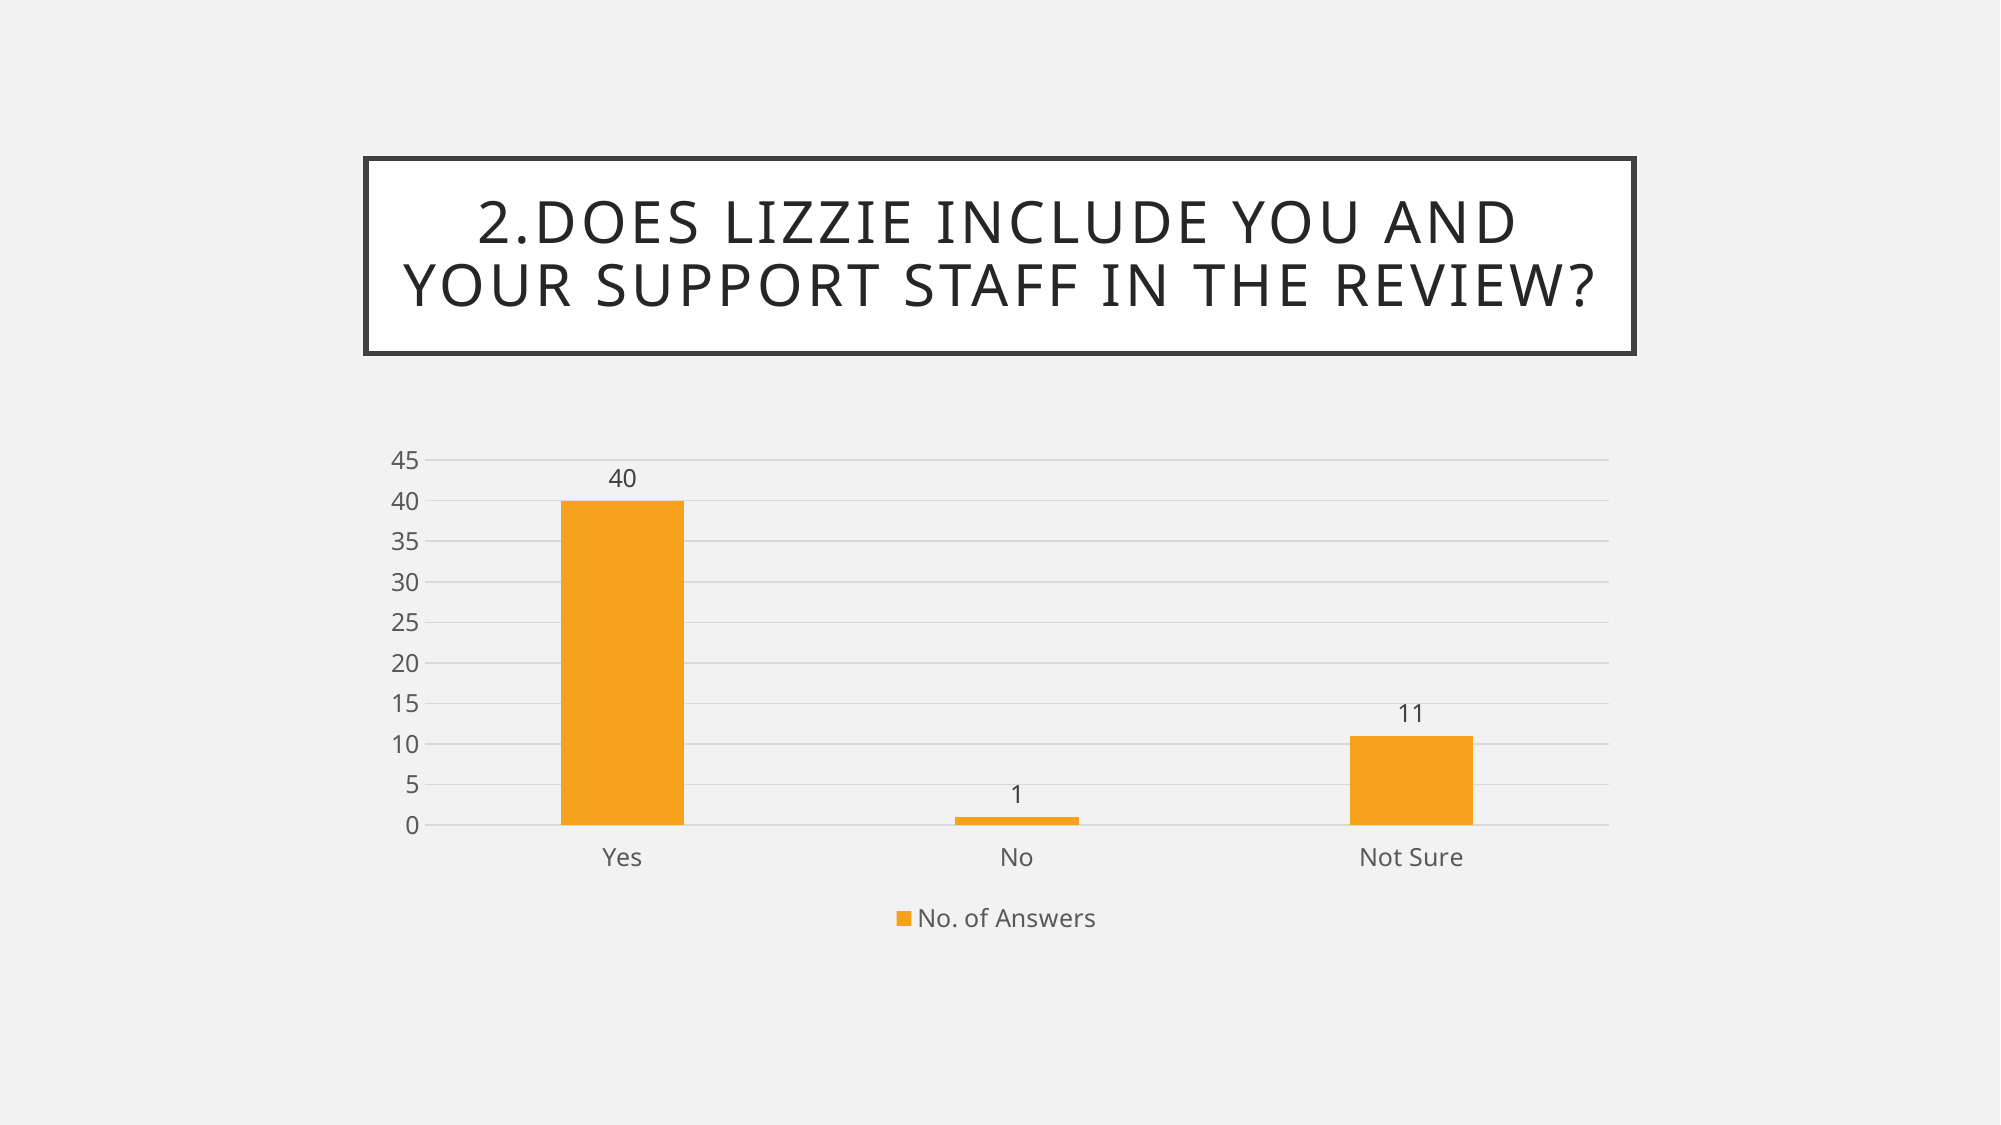

# 2.Does lizzie include you and your support staff in the review?
### Chart
| Category | No. of Answers |
|---|---|
| Yes | 40.0 |
| No | 1.0 |
| Not Sure | 11.0 |